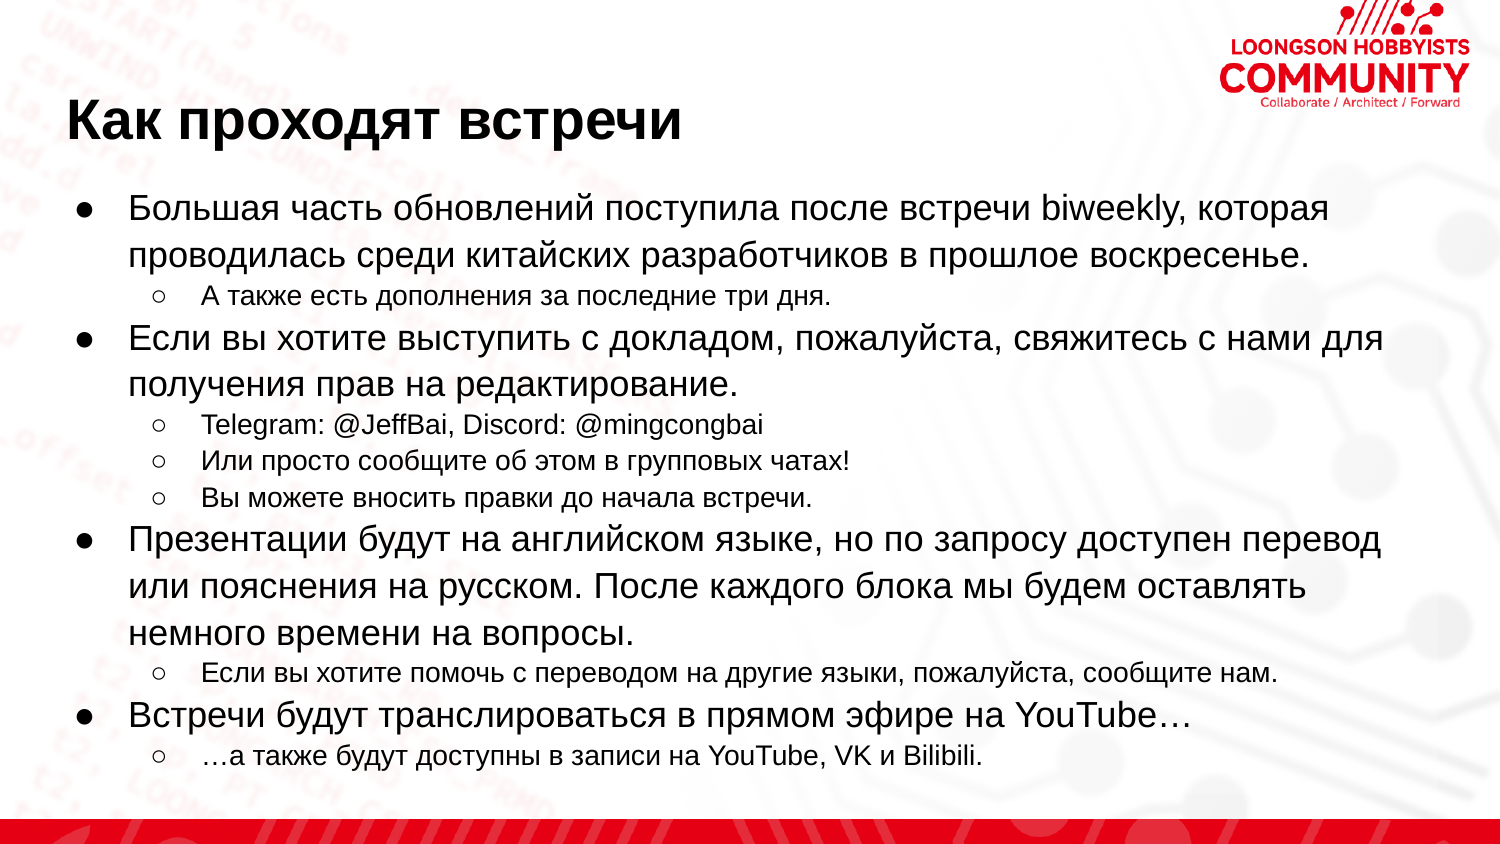

# Как проходят встречи
Большая часть обновлений поступила после встречи biweekly, которая проводилась среди китайских разработчиков в прошлое воскресенье.
А также есть дополнения за последние три дня.
Если вы хотите выступить с докладом, пожалуйста, свяжитесь с нами для получения прав на редактирование.
Telegram: @JeffBai, Discord: @mingcongbai
Или просто сообщите об этом в групповых чатах!
Вы можете вносить правки до начала встречи.
Презентации будут на английском языке, но по запросу доступен перевод или пояснения на русском. После каждого блока мы будем оставлять немного времени на вопросы.
Если вы хотите помочь с переводом на другие языки, пожалуйста, сообщите нам.
Встречи будут транслироваться в прямом эфире на YouTube…
…а также будут доступны в записи на YouTube, VK и Bilibili.